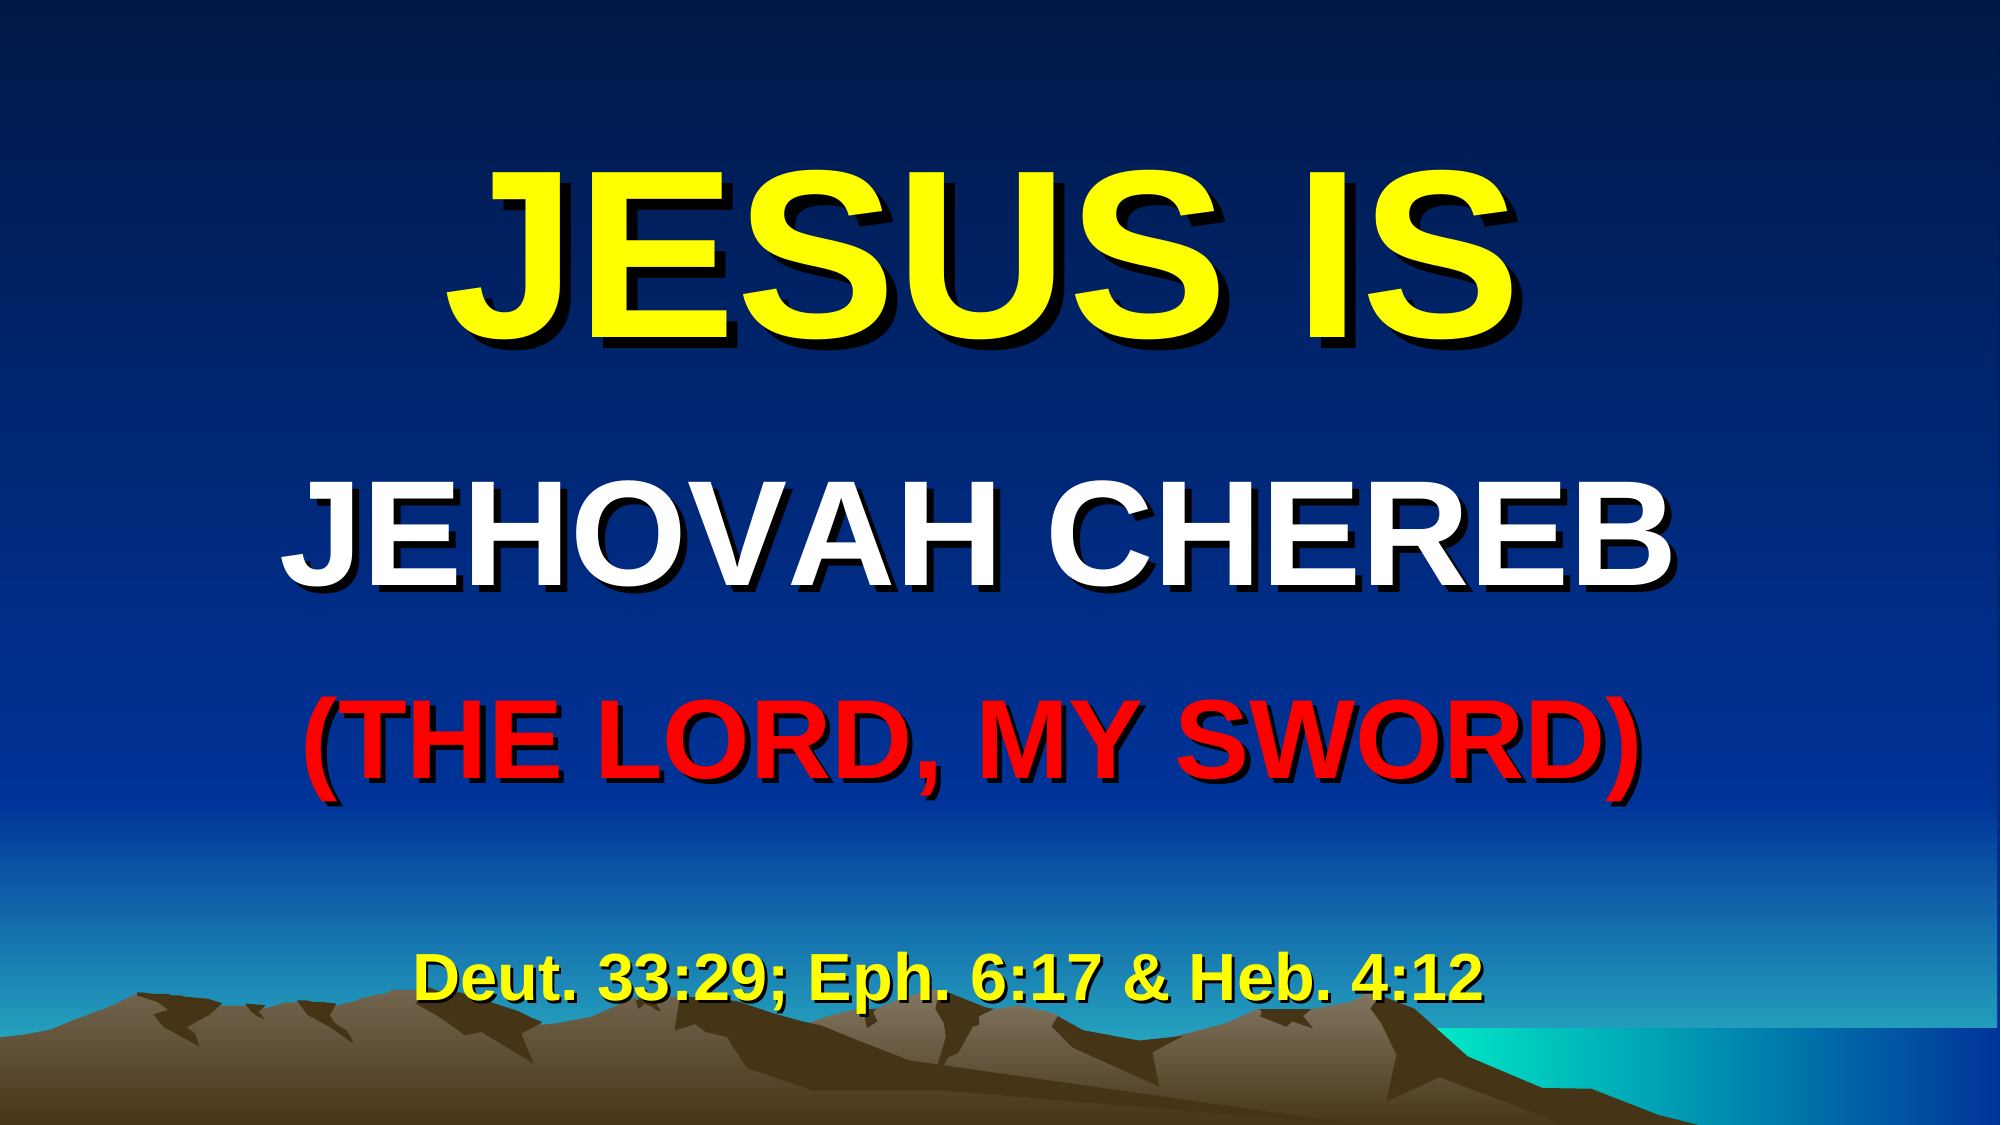

# JESUS IS JEHOVAH CHEREB (THE LORD, MY SWORD) Deut. 33:29; Eph. 6:17 & Heb. 4:12